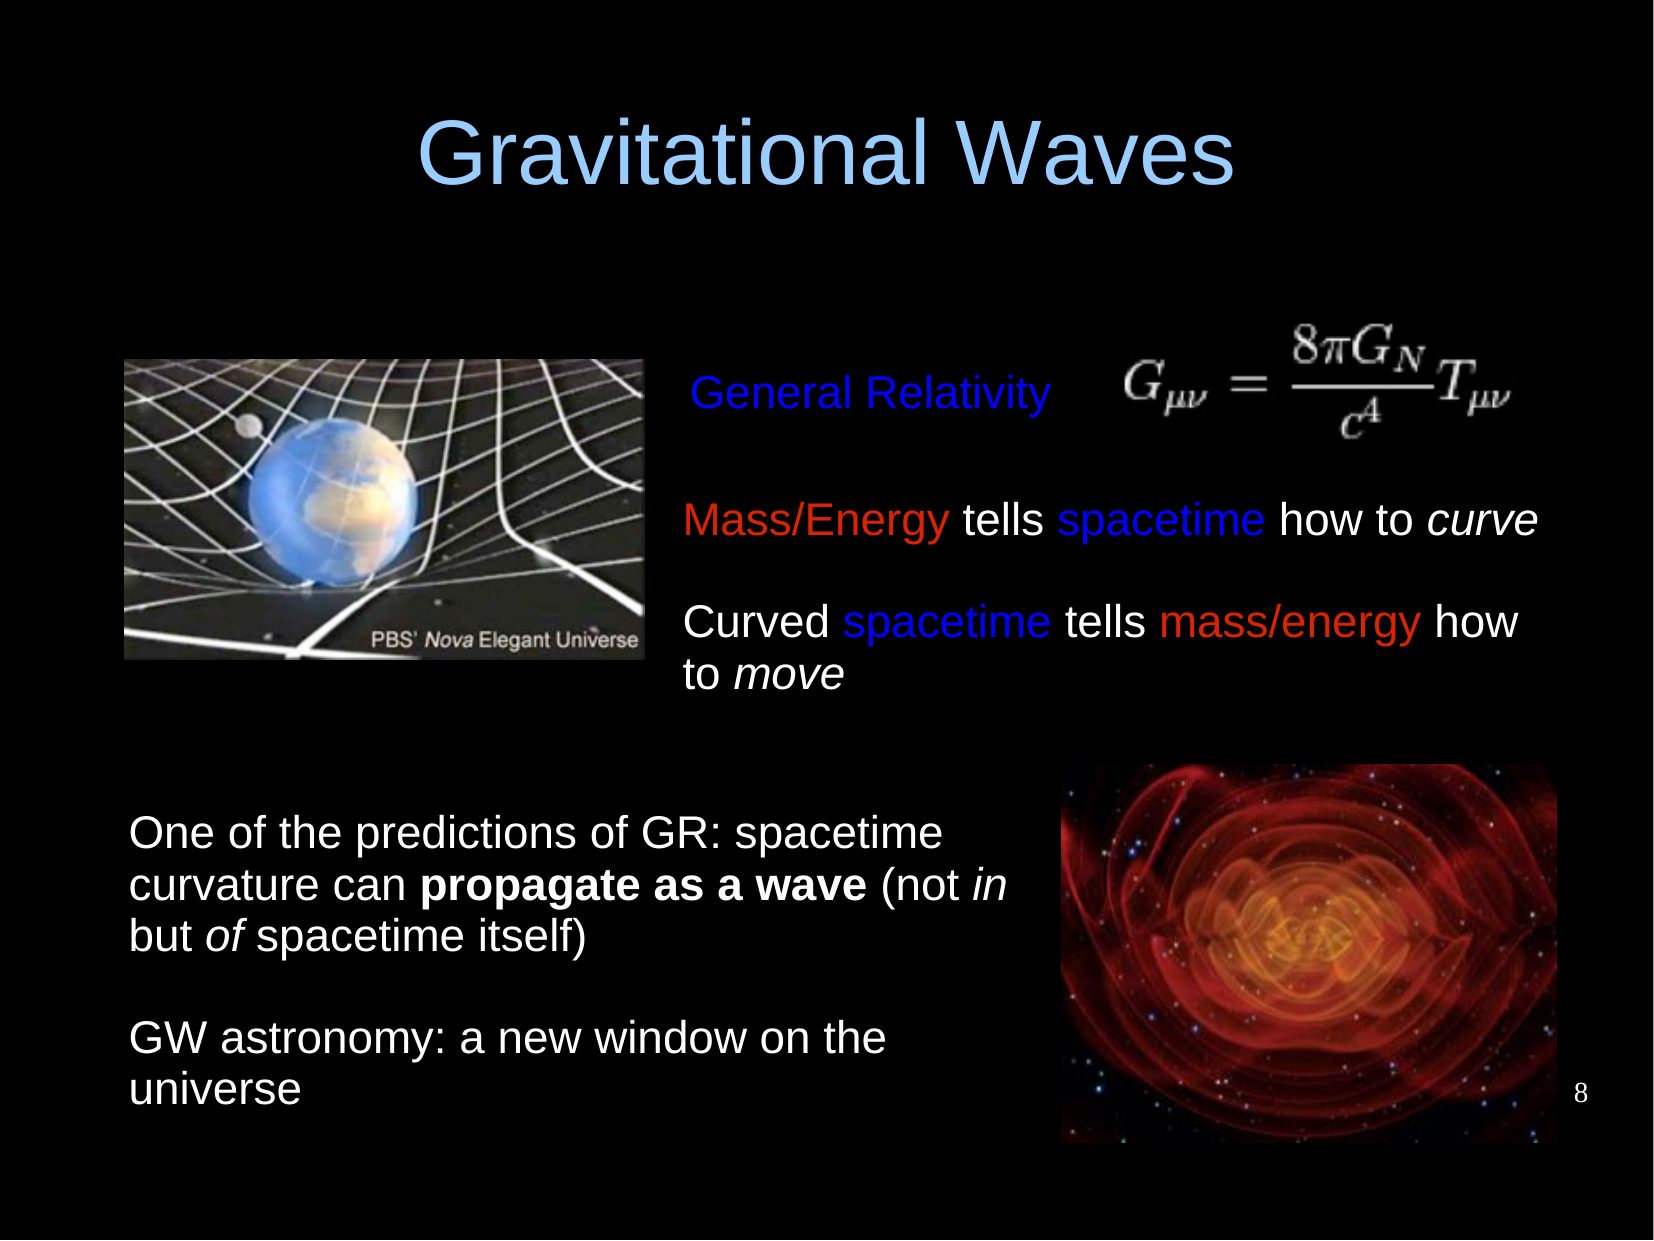

# Gravitational Waves
General Relativity
Mass/Energy tells spacetime how to curve
Curved spacetime tells mass/energy how to move
One of the predictions of GR: spacetime curvature can propagate as a wave (not in but of spacetime itself)
GW astronomy: a new window on the universe
8